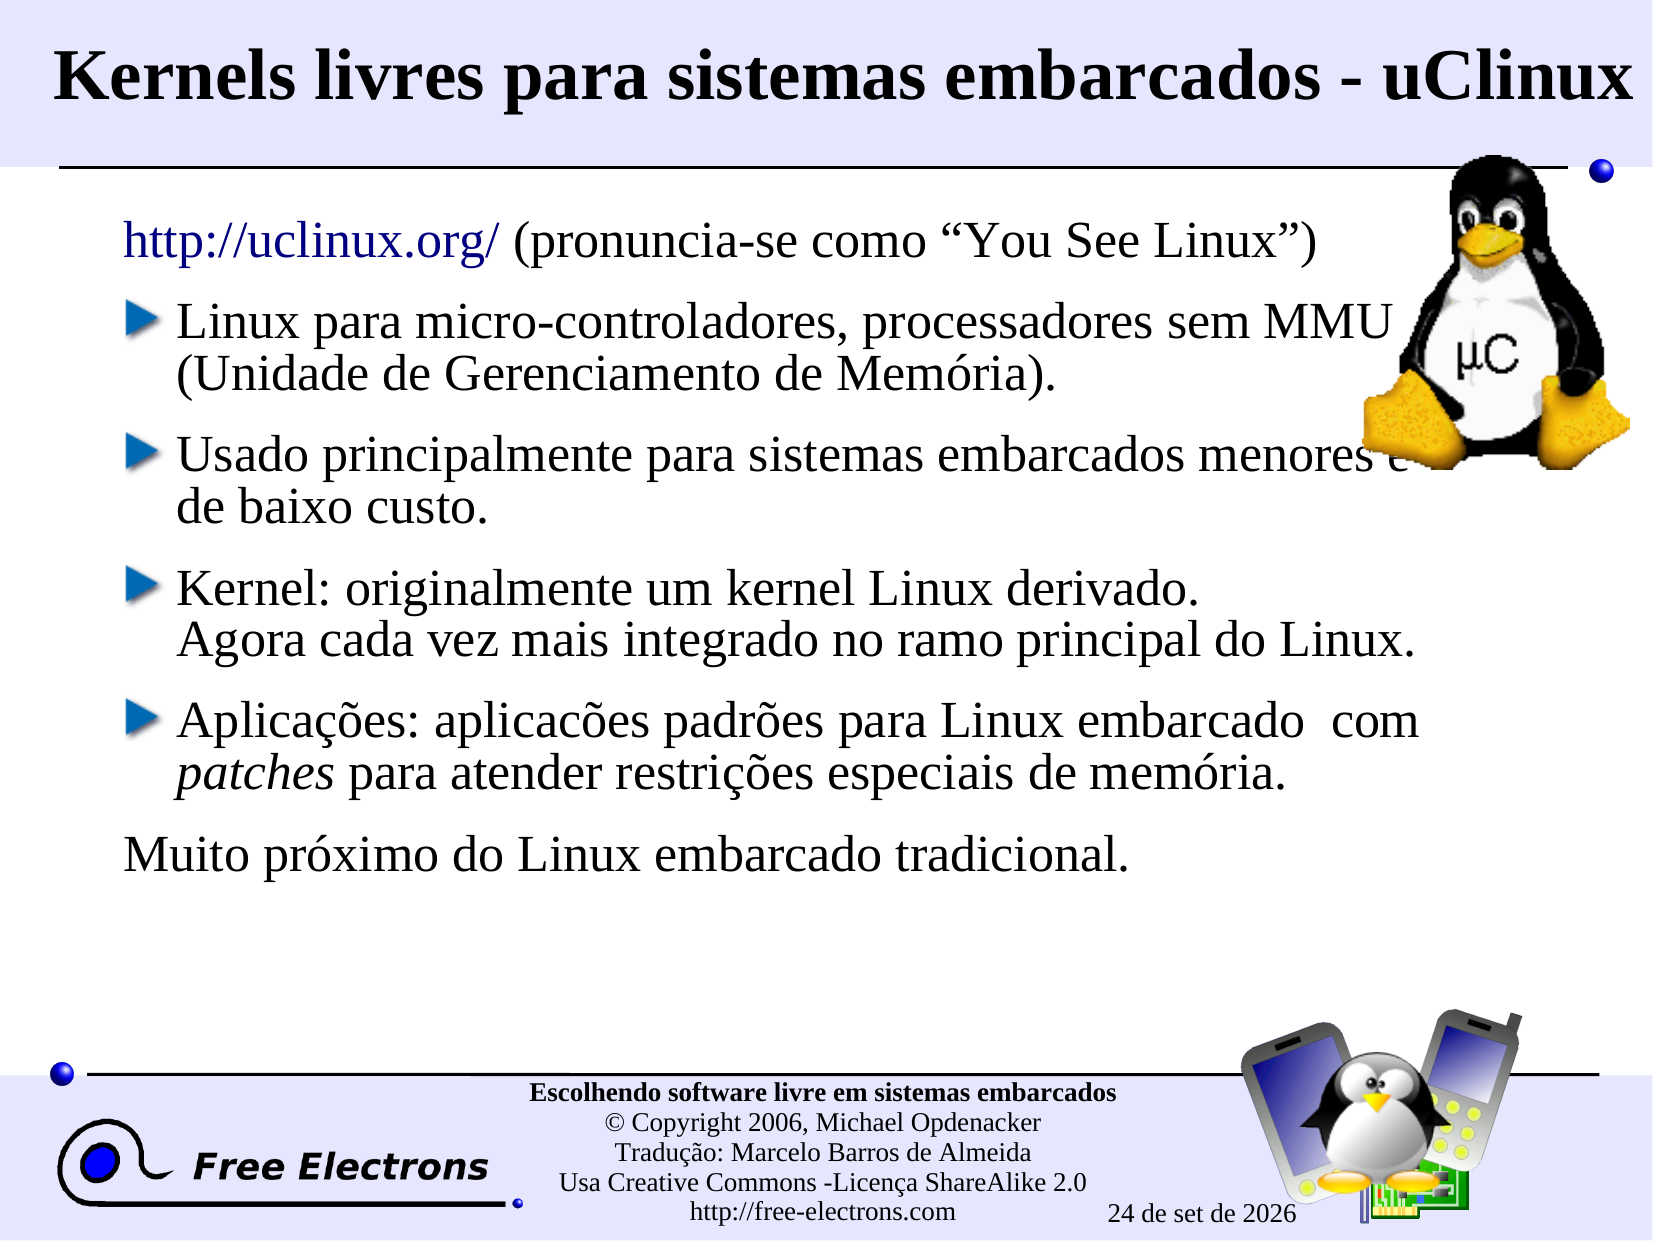

# Kernels livres para sistemas embarcados - uClinux
http://uclinux.org/ (pronuncia-se como “You See Linux”)
Linux para micro-controladores, processadores sem MMU (Unidade de Gerenciamento de Memória).
Usado principalmente para sistemas embarcados menores e de baixo custo.
Kernel: originalmente um kernel Linux derivado.
Agora cada vez mais integrado no ramo principal do Linux.
Aplicações: aplicacões padrões para Linux embarcado com patches para atender restrições especiais de memória.
Muito próximo do Linux embarcado tradicional.